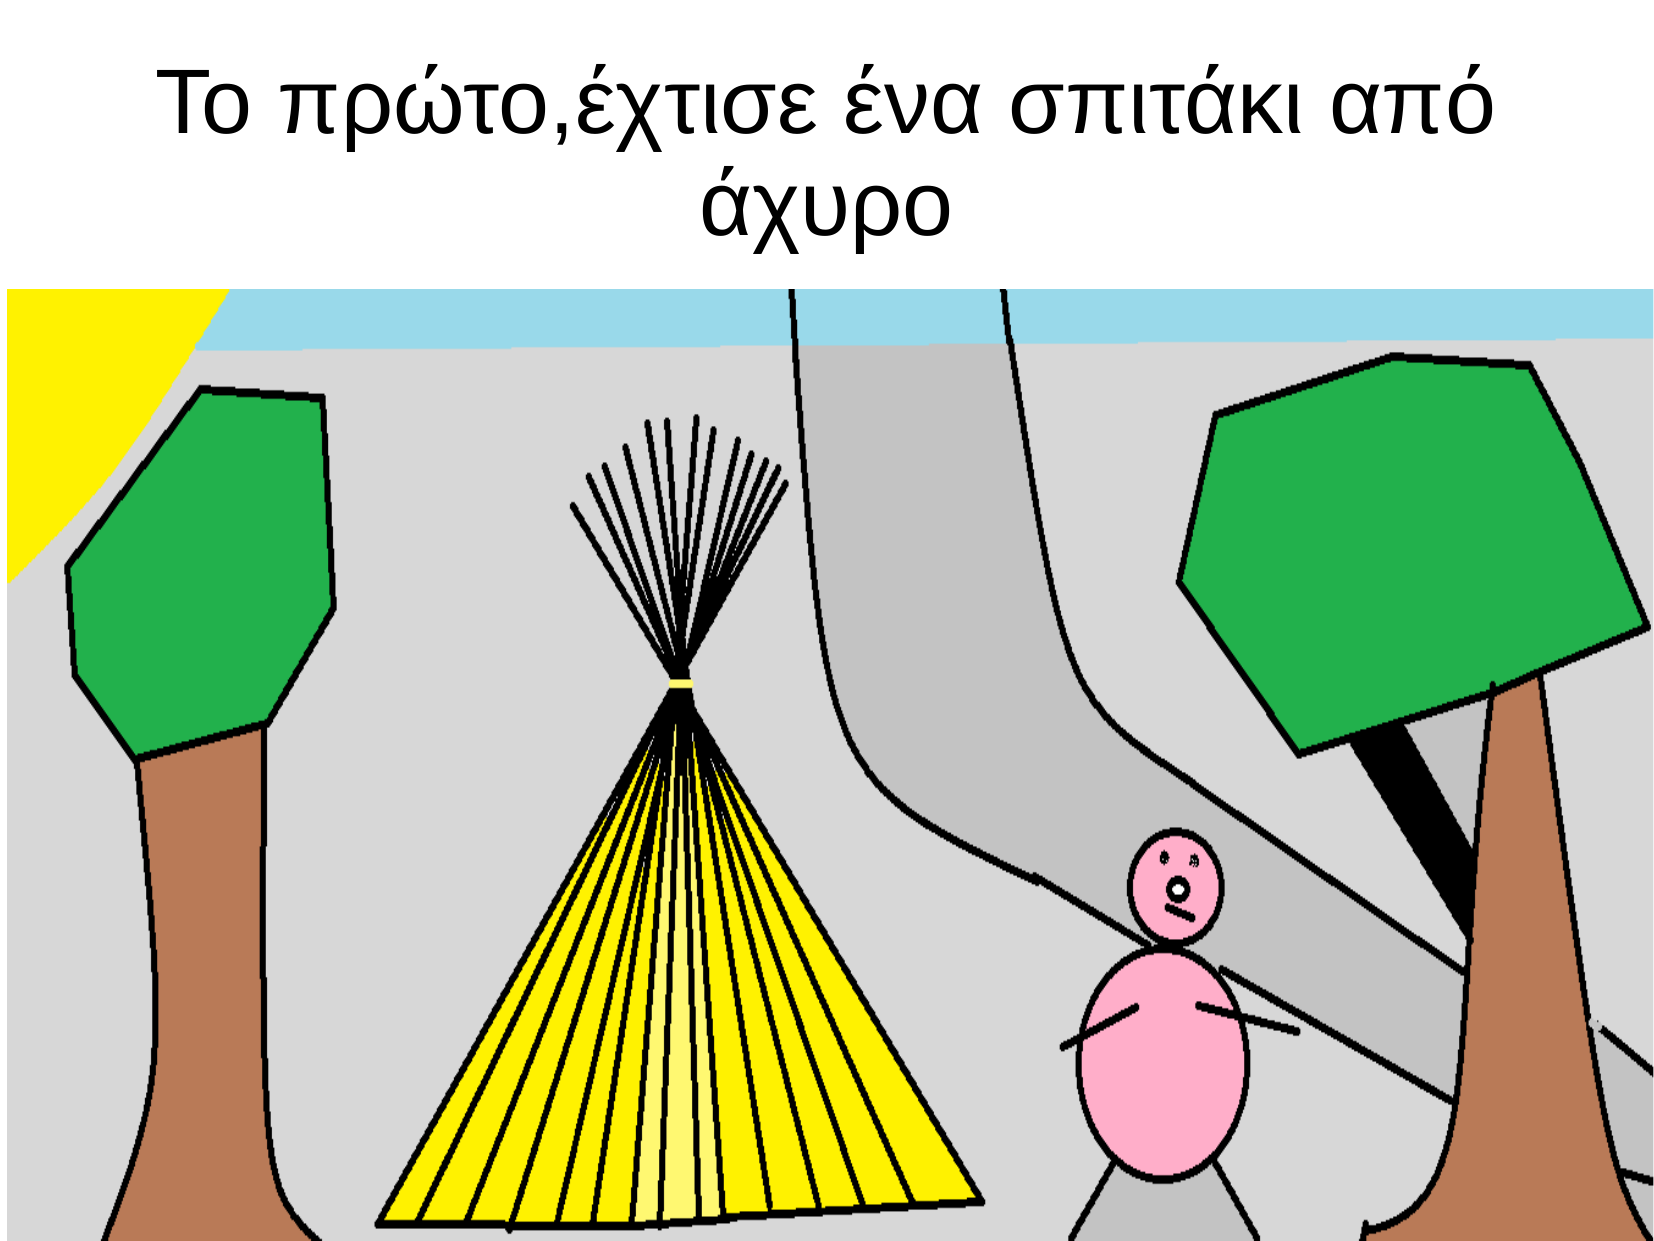

# Το πρώτο,έχτισε ένα σπιτάκι από άχυρο